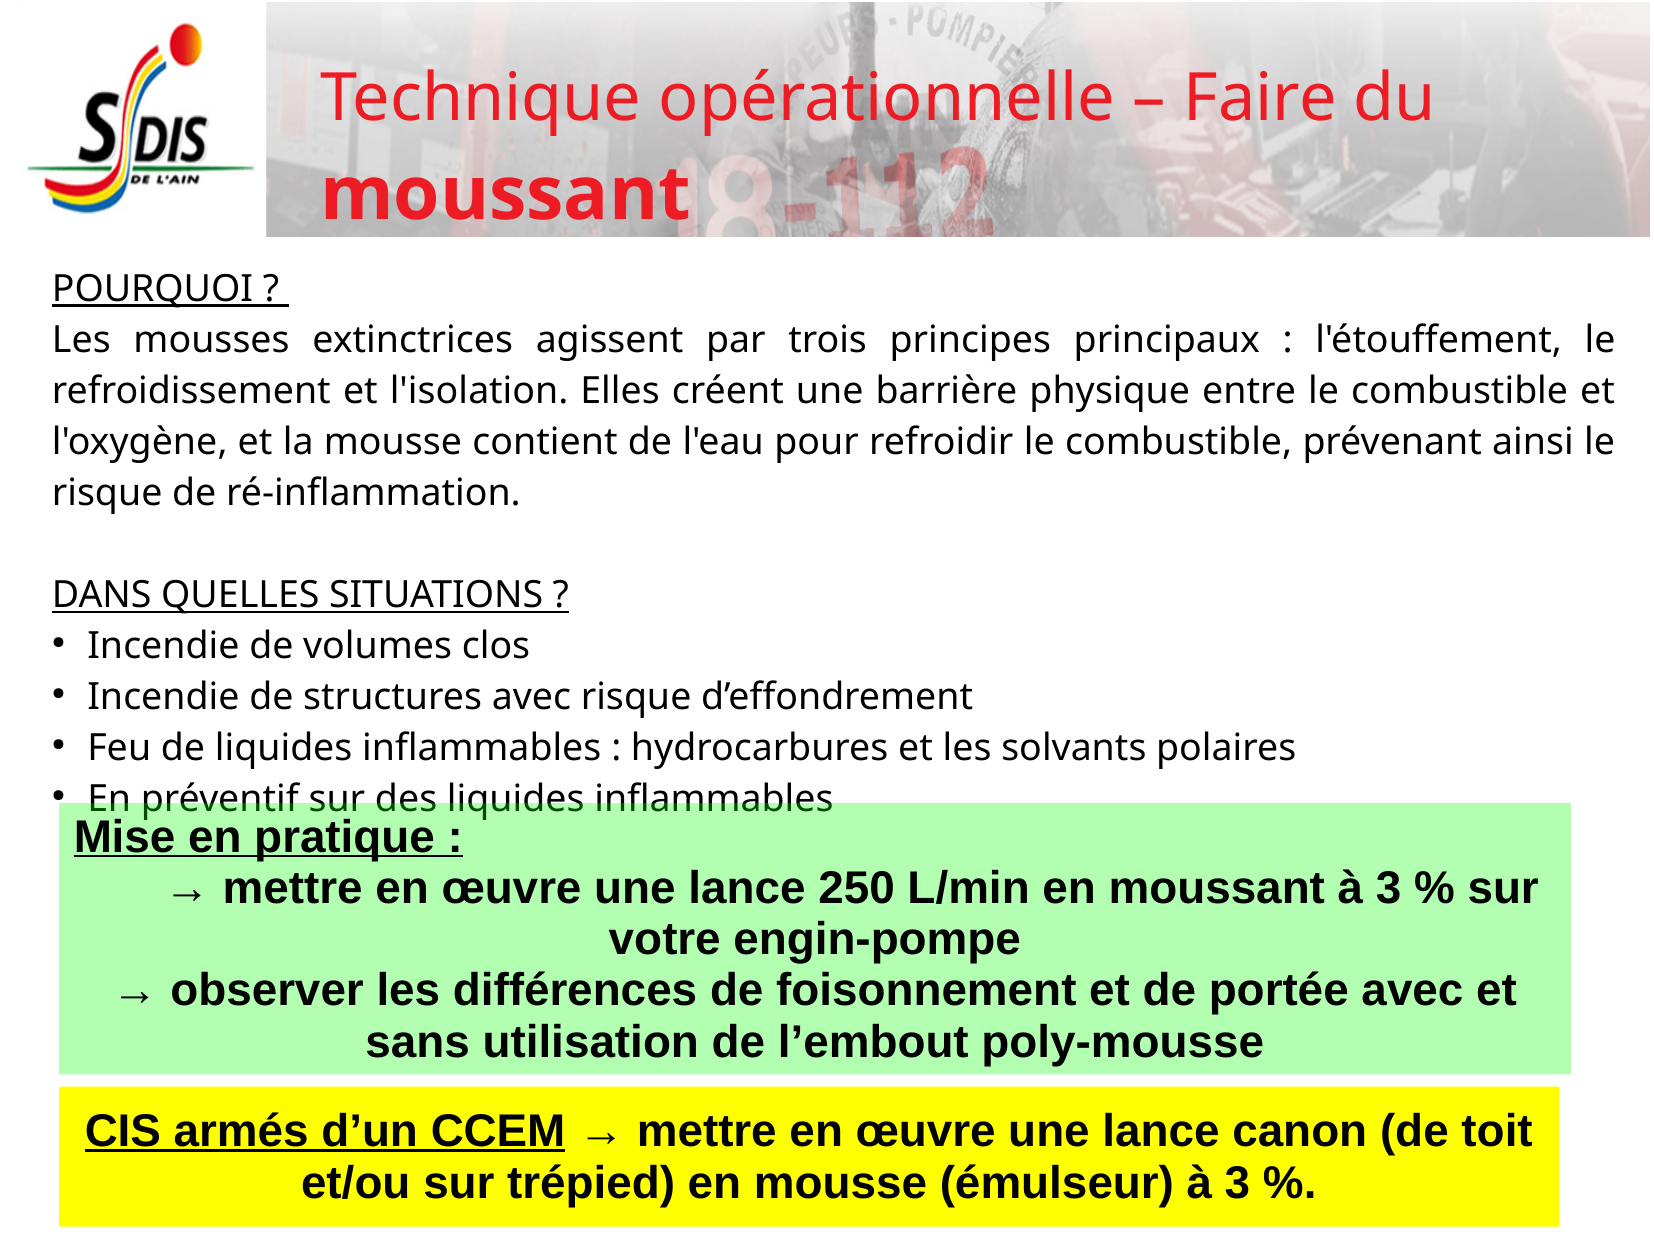

Technique opérationnelle – Faire du moussant
POURQUOI ?
Les mousses extinctrices agissent par trois principes principaux : l'étouffement, le refroidissement et l'isolation. Elles créent une barrière physique entre le combustible et l'oxygène, et la mousse contient de l'eau pour refroidir le combustible, prévenant ainsi le risque de ré-inflammation.
DANS QUELLES SITUATIONS ?
Incendie de volumes clos
Incendie de structures avec risque d’effondrement
Feu de liquides inflammables : hydrocarbures et les solvants polaires
En préventif sur des liquides inflammables
Mise en pratique :
	→ mettre en œuvre une lance 250 L/min en moussant à 3 % sur votre engin-pompe
→ observer les différences de foisonnement et de portée avec et sans utilisation de l’embout poly-mousse
CIS armés d’un CCEM → mettre en œuvre une lance canon (de toit et/ou sur trépied) en mousse (émulseur) à 3 %.